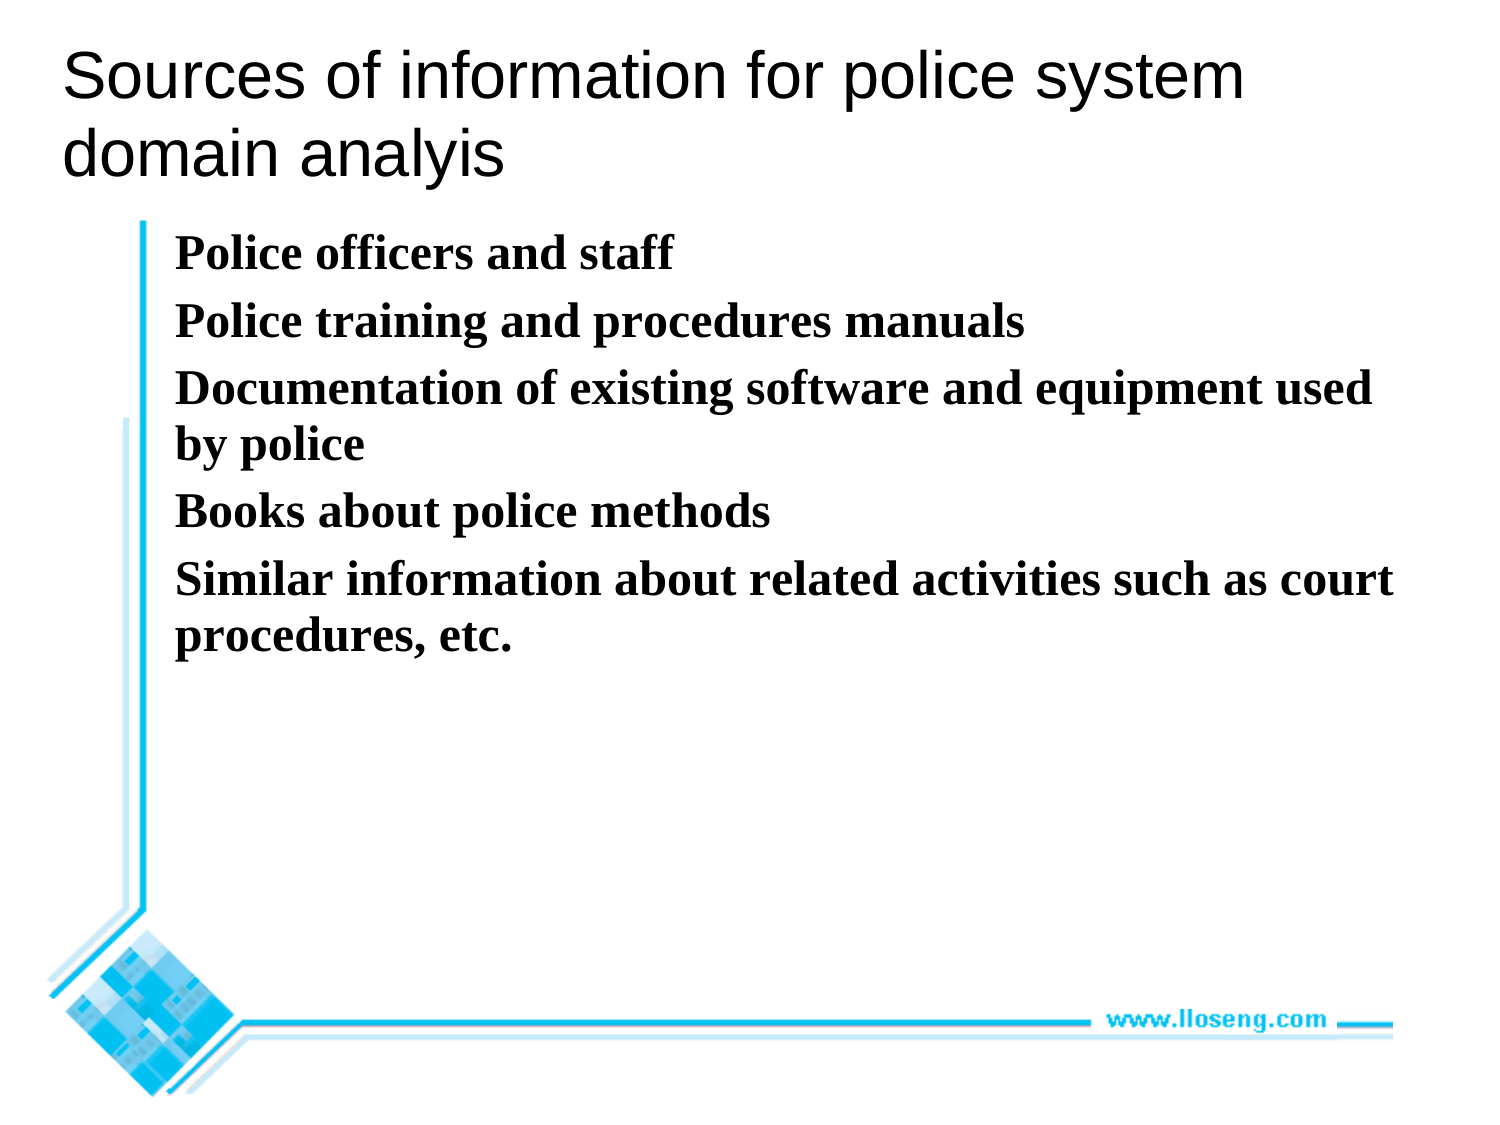

# Sources of information for police system domain analyis
Police officers and staff
Police training and procedures manuals
Documentation of existing software and equipment used by police
Books about police methods
Similar information about related activities such as court procedures, etc.